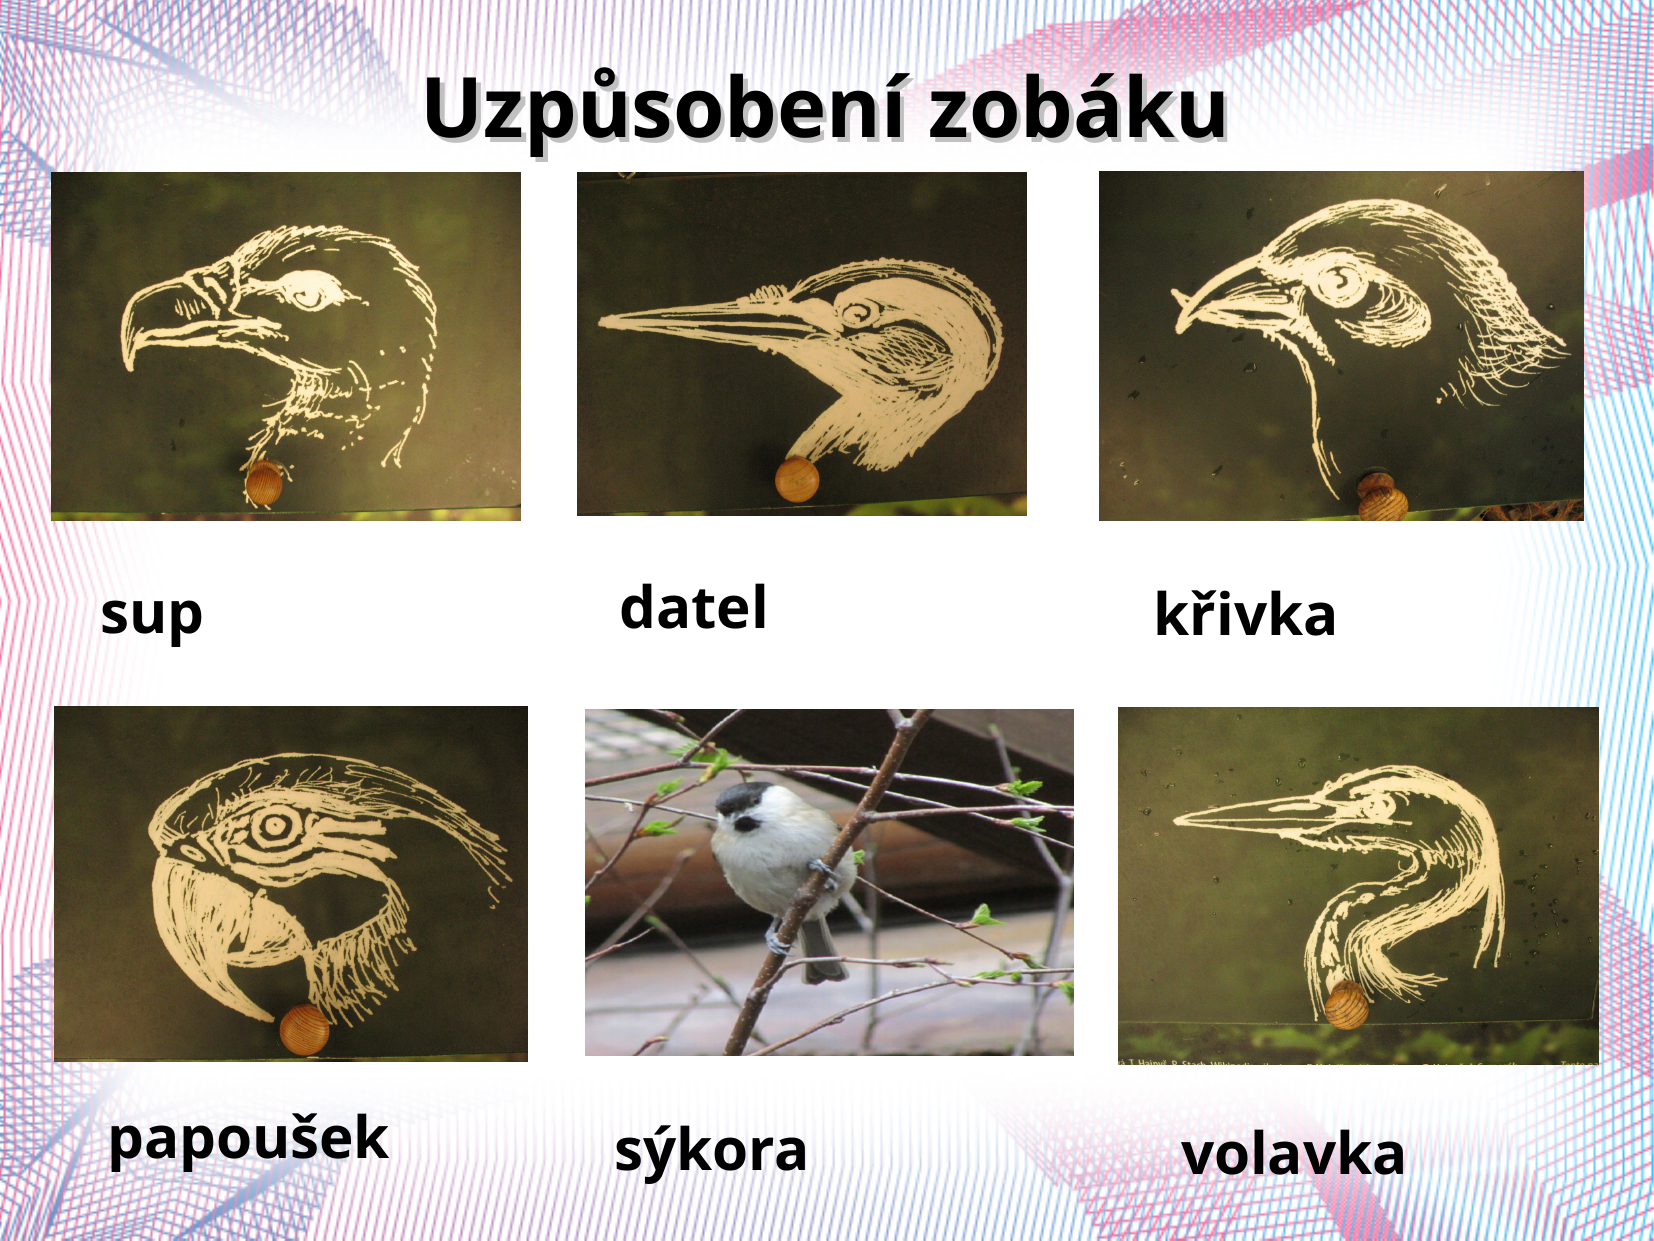

Uzpůsobení zobáku
datel
sup
křivka
papoušek
sýkora
volavka